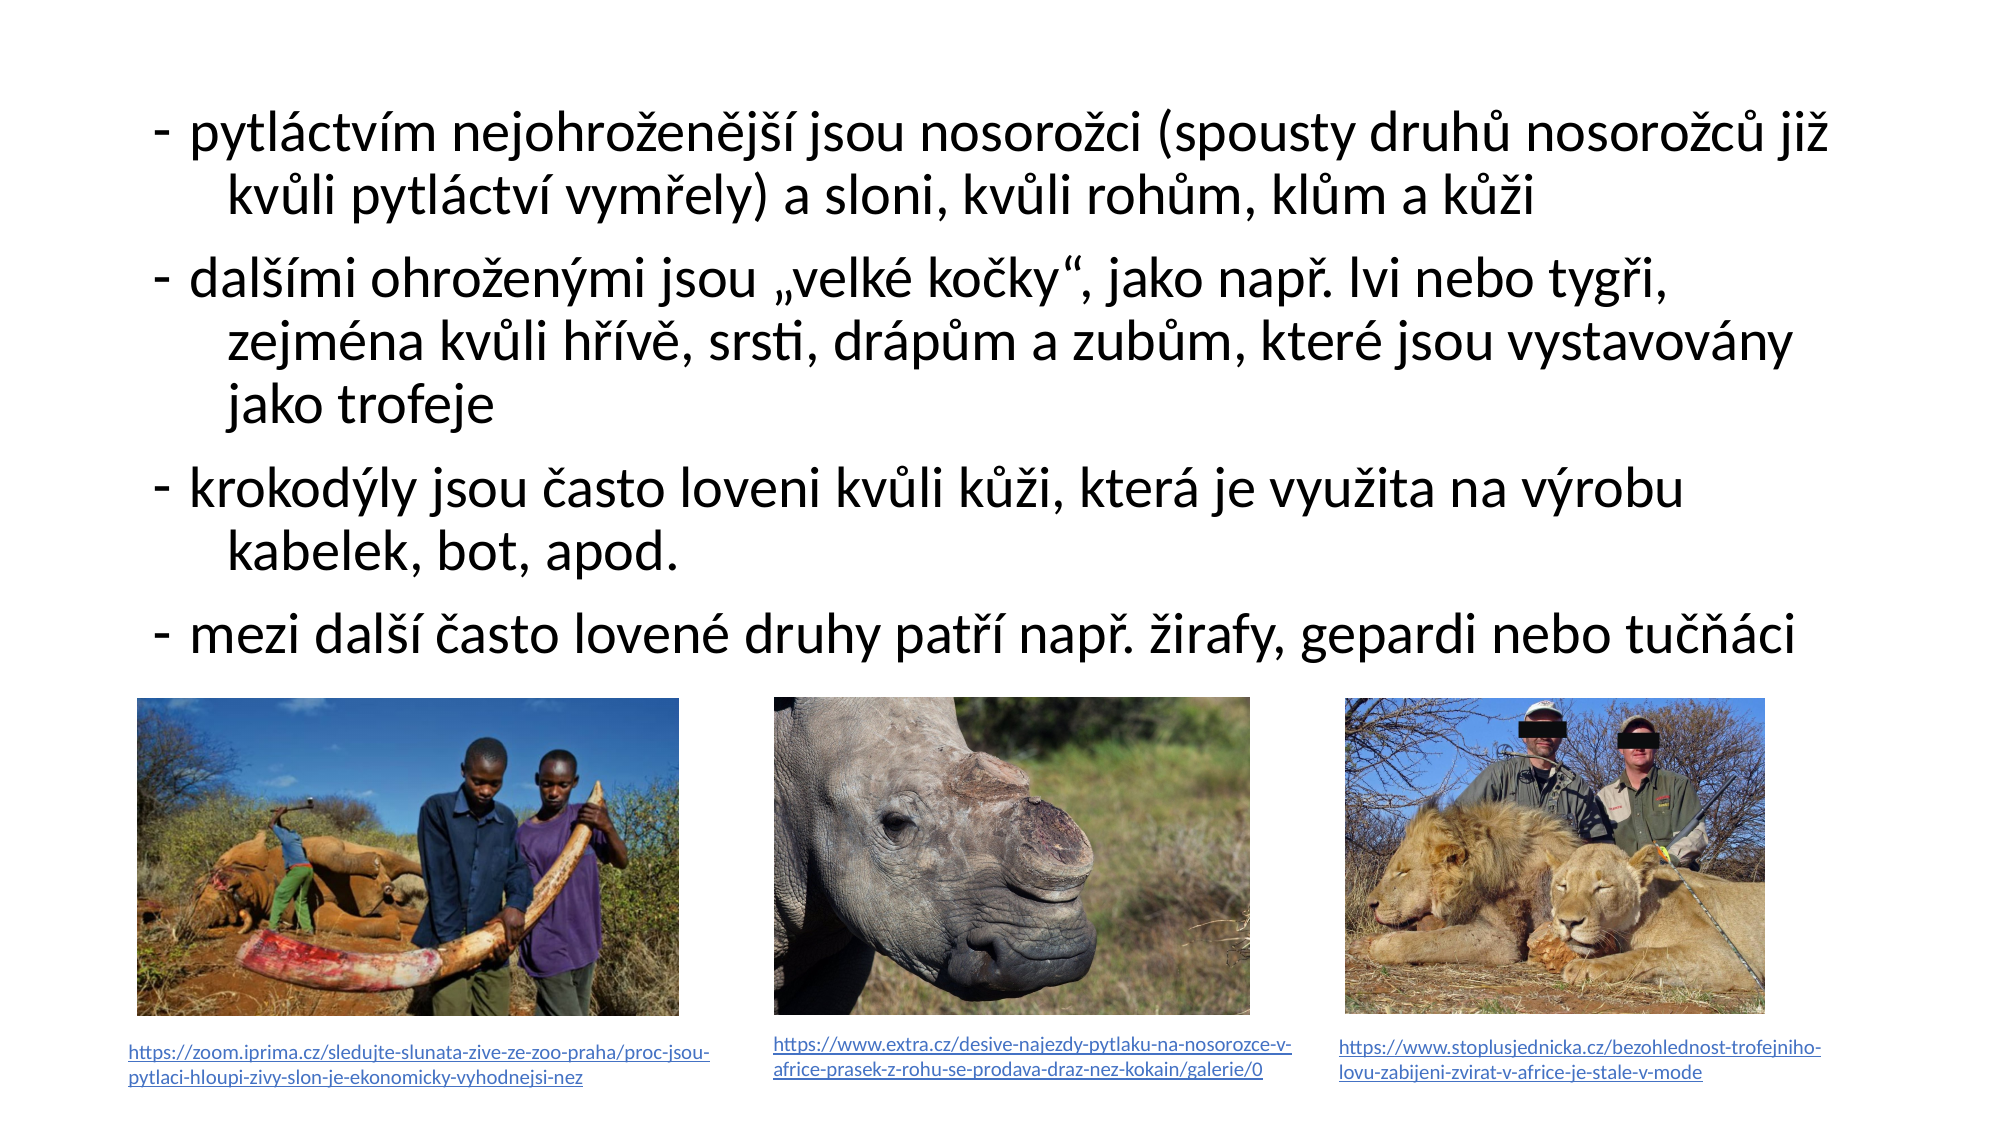

# pytláctvím nejohroženější jsou nosorožci (spousty druhů nosorožců již kvůli pytláctví vymřely) a sloni, kvůli rohům, klům a kůži
dalšími ohroženými jsou „velké kočky“, jako např. lvi nebo tygři, zejména kvůli hřívě, srsti, drápům a zubům, které jsou vystavovány jako trofeje
krokodýly jsou často loveni kvůli kůži, která je využita na výrobu kabelek, bot, apod.
mezi další často lovené druhy patří např. žirafy, gepardi nebo tučňáci
https://www.extra.cz/desive-najezdy-pytlaku-na-nosorozce-v-africe-prasek-z-rohu-se-prodava-draz-nez-kokain/galerie/0
https://www.stoplusjednicka.cz/bezohlednost-trofejniho-lovu-zabijeni-zvirat-v-africe-je-stale-v-mode
https://zoom.iprima.cz/sledujte-slunata-zive-ze-zoo-praha/proc-jsou-pytlaci-hloupi-zivy-slon-je-ekonomicky-vyhodnejsi-nez